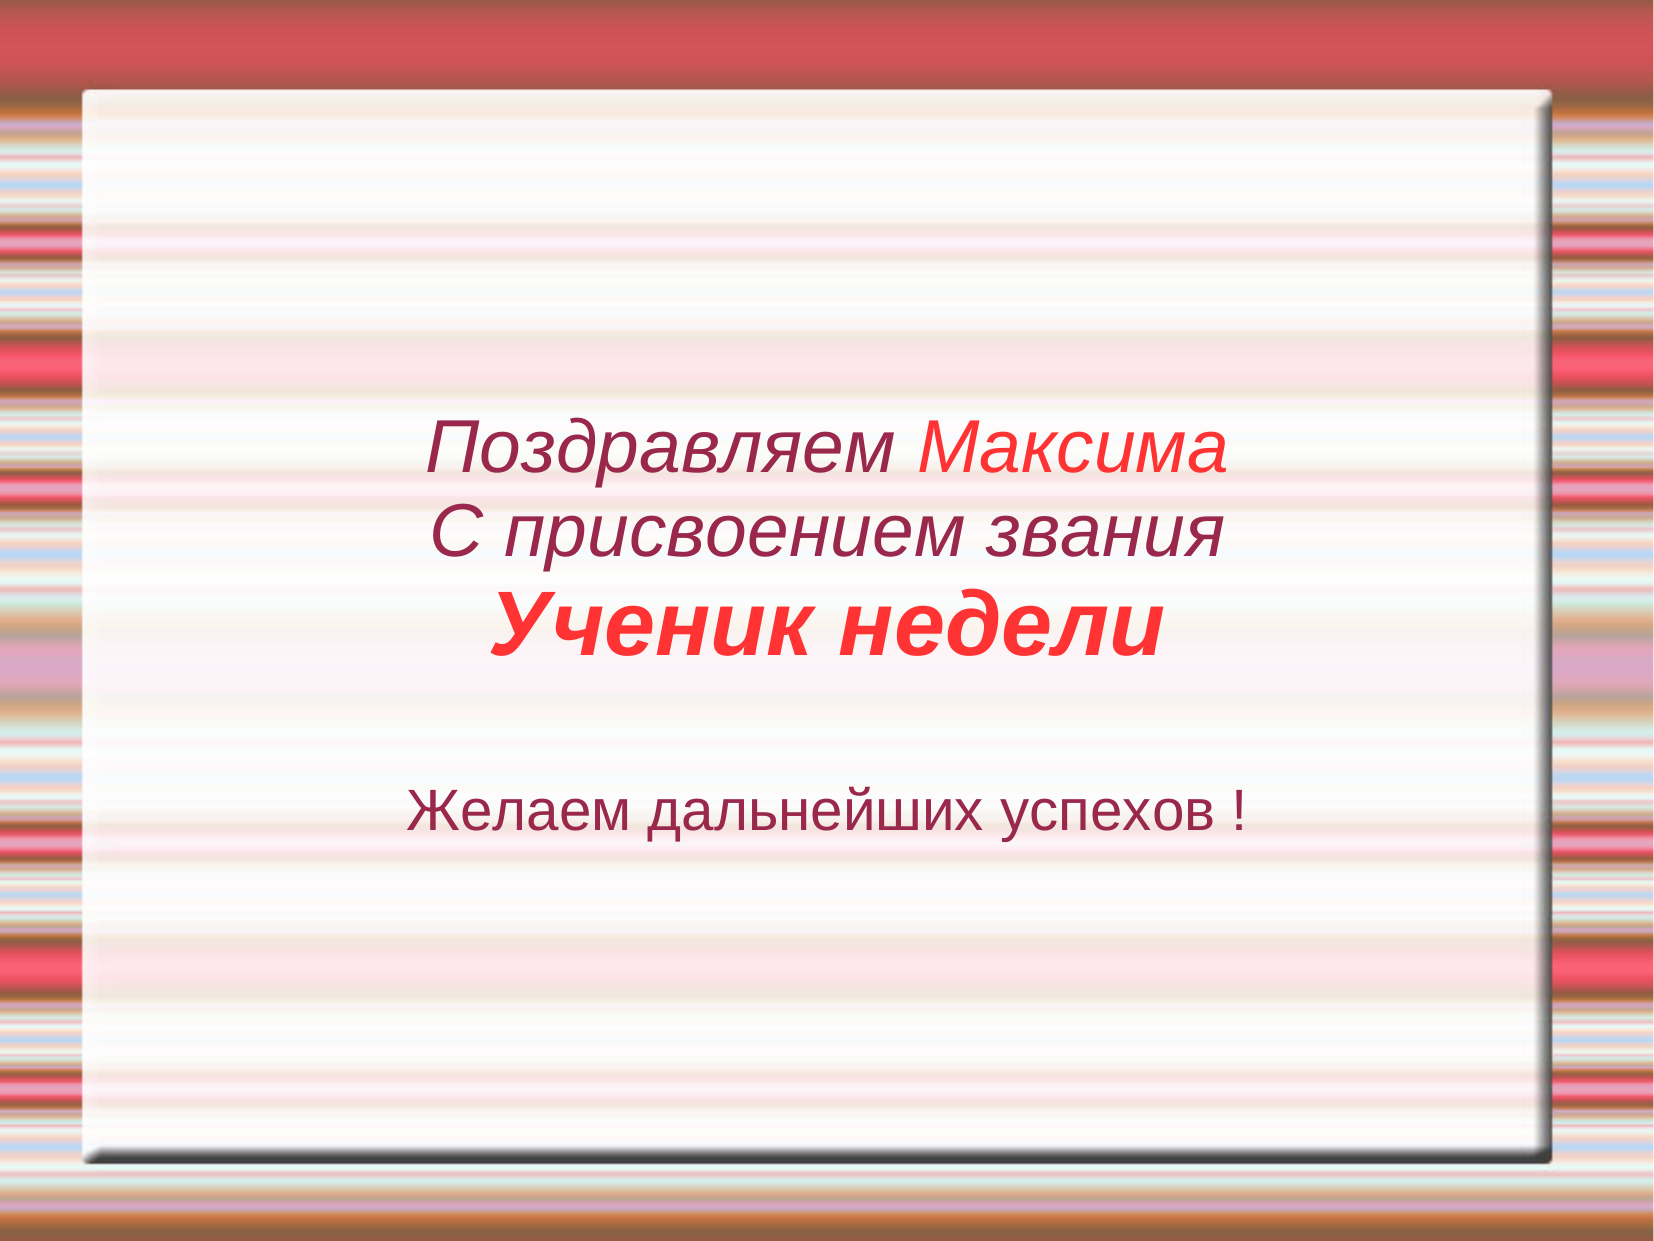

# Поздравляем Максима
С присвоением звания
Ученик недели
Желаем дальнейших успехов !